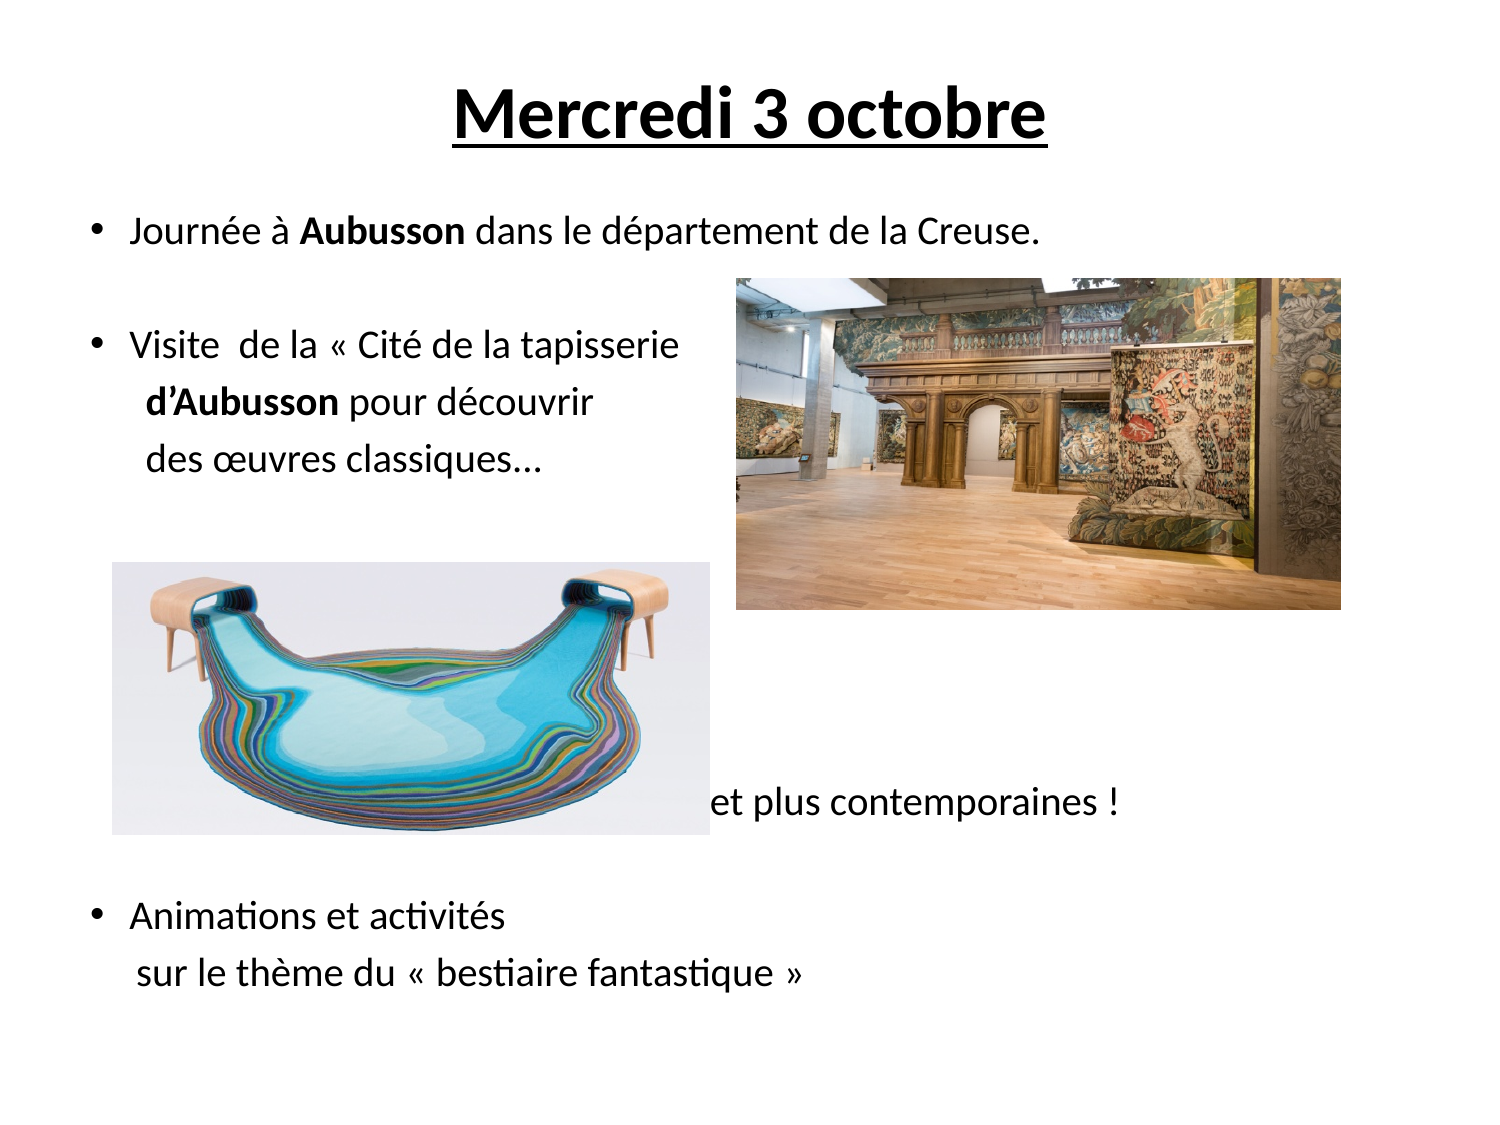

# Mercredi 3 octobre
Journée à Aubusson dans le département de la Creuse.
Visite de la « Cité de la tapisserie
 d’Aubusson pour découvrir
 des œuvres classiques...
 et plus contemporaines !
Animations et activités
 sur le thème du « bestiaire fantastique »